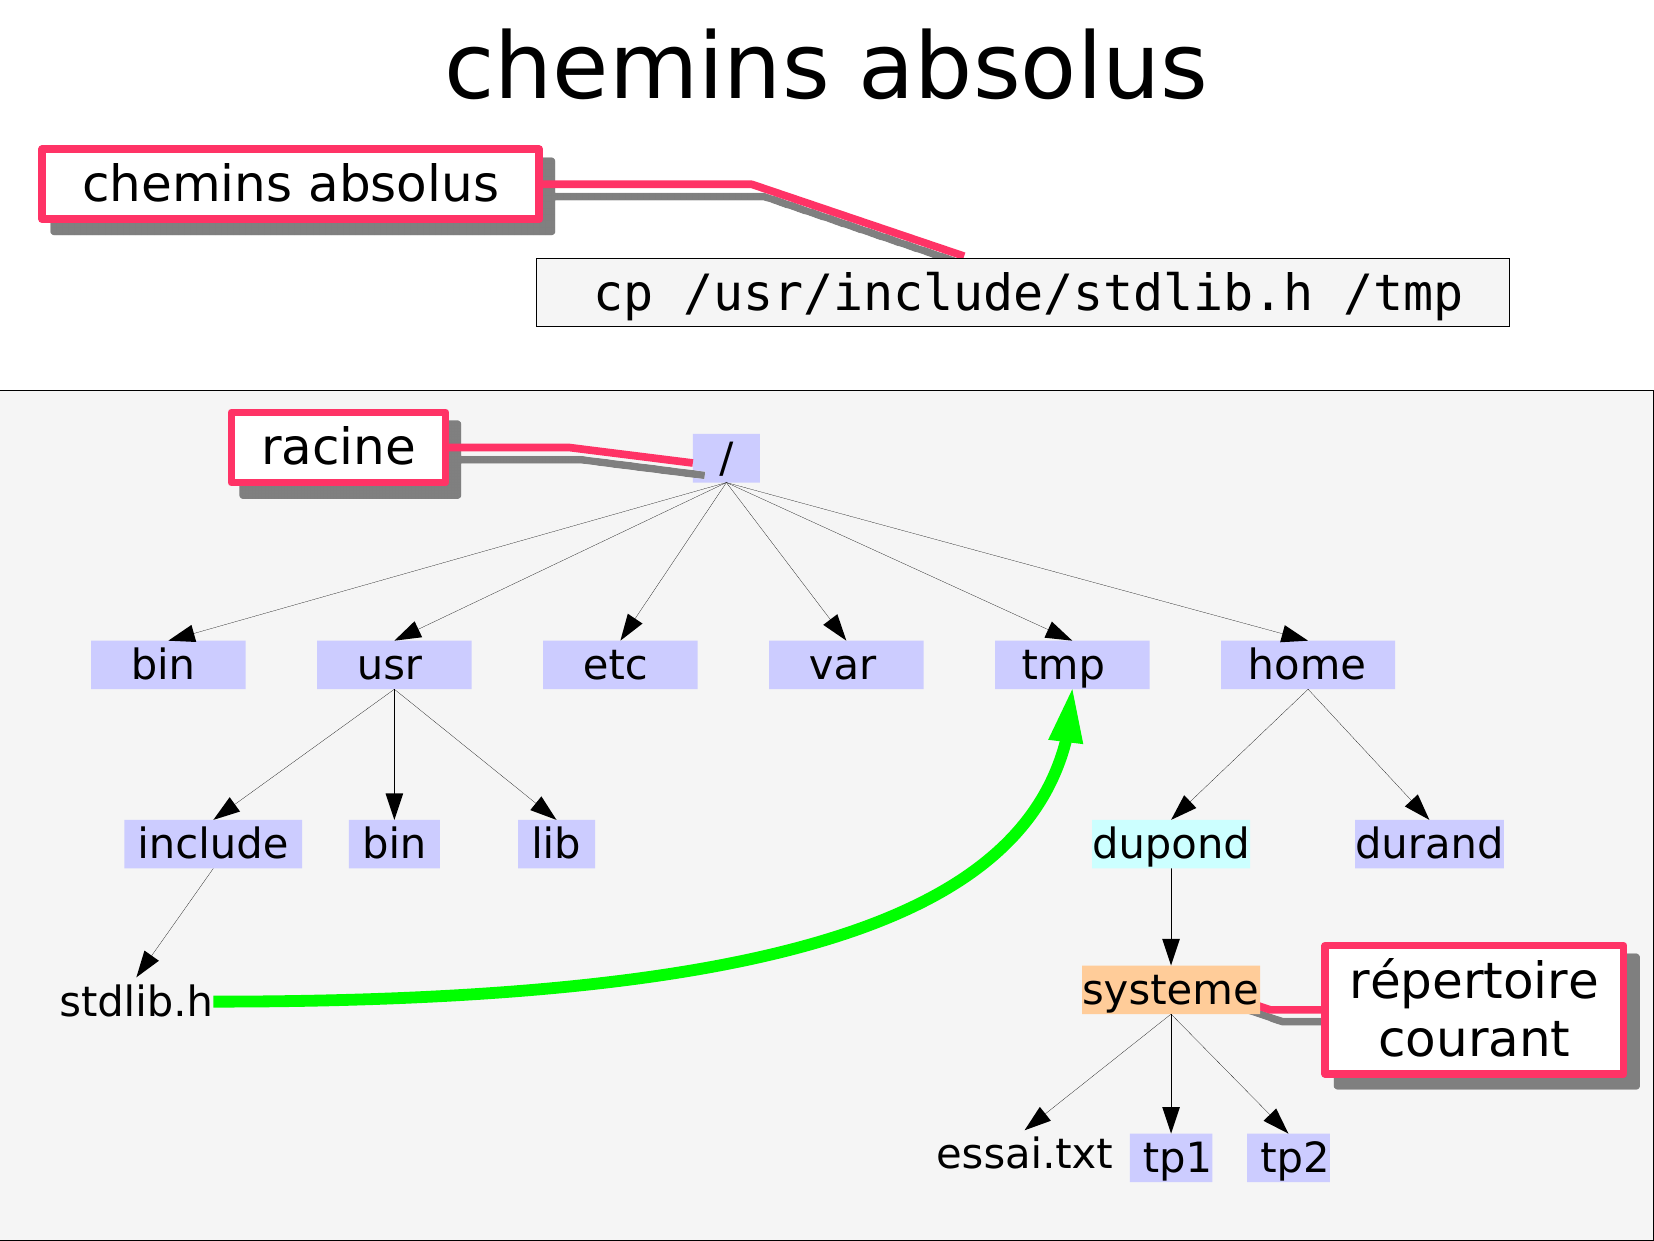

# chemins absolus
cp /usr/include/stdlib.h /tmp
 /
 bin
 usr
 etc
 var
 tmp
 home
 include
 bin
 lib
dupond
durand
systeme
stdlib.h
essai.txt
 tp1
 tp2